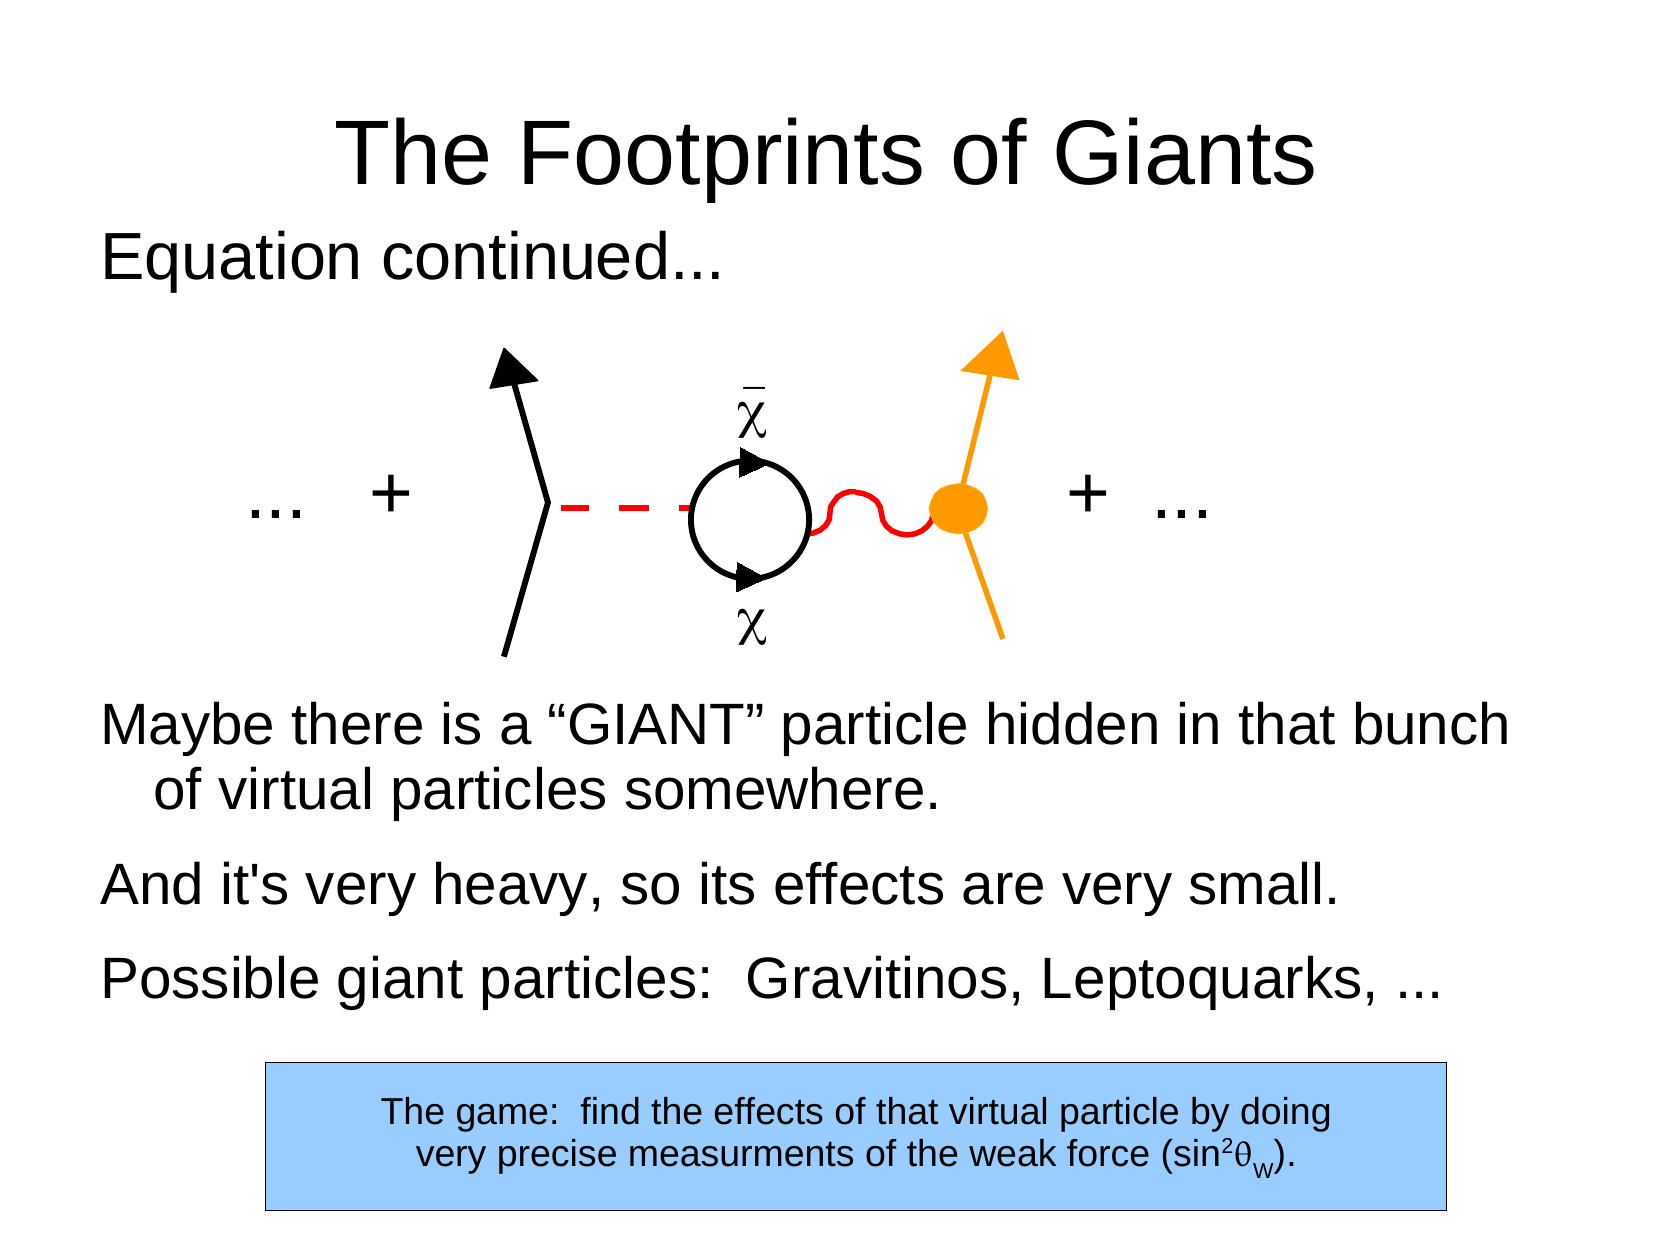

The Footprints of Giants
Equation continued...
... +
+ ...
# Maybe there is a “GIANT” particle hidden in that bunch of virtual particles somewhere.
And it's very heavy, so its effects are very small.
Possible giant particles: Gravitinos, Leptoquarks, ...
The game: find the effects of that virtual particle by doing
very precise measurments of the weak force (sin2W).